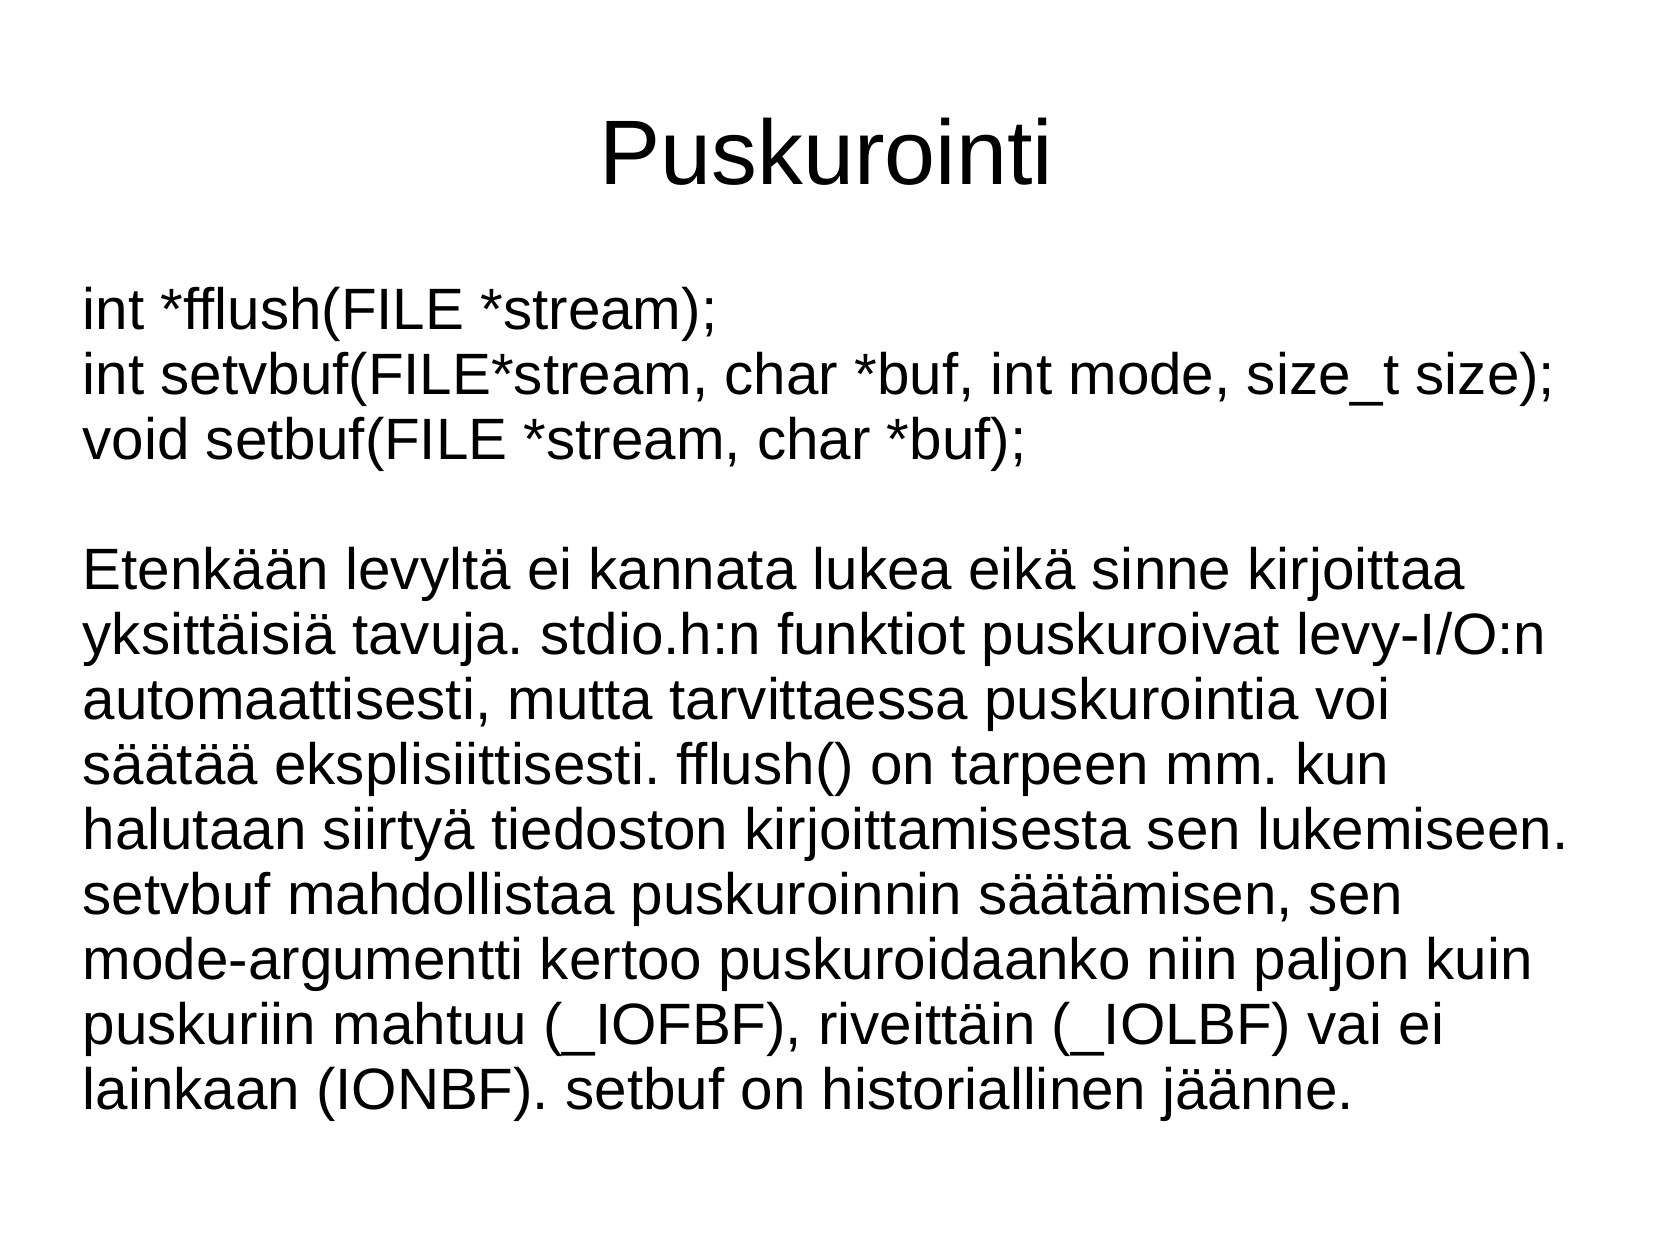

# Puskurointi
int *fflush(FILE *stream);
int setvbuf(FILE*stream, char *buf, int mode, size_t size);
void setbuf(FILE *stream, char *buf);
Etenkään levyltä ei kannata lukea eikä sinne kirjoittaa yksittäisiä tavuja. stdio.h:n funktiot puskuroivat levy-I/O:n automaattisesti, mutta tarvittaessa puskurointia voi säätää eksplisiittisesti. fflush() on tarpeen mm. kun halutaan siirtyä tiedoston kirjoittamisesta sen lukemiseen. setvbuf mahdollistaa puskuroinnin säätämisen, sen mode-argumentti kertoo puskuroidaanko niin paljon kuin puskuriin mahtuu (_IOFBF), riveittäin (_IOLBF) vai ei lainkaan (IONBF). setbuf on historiallinen jäänne.